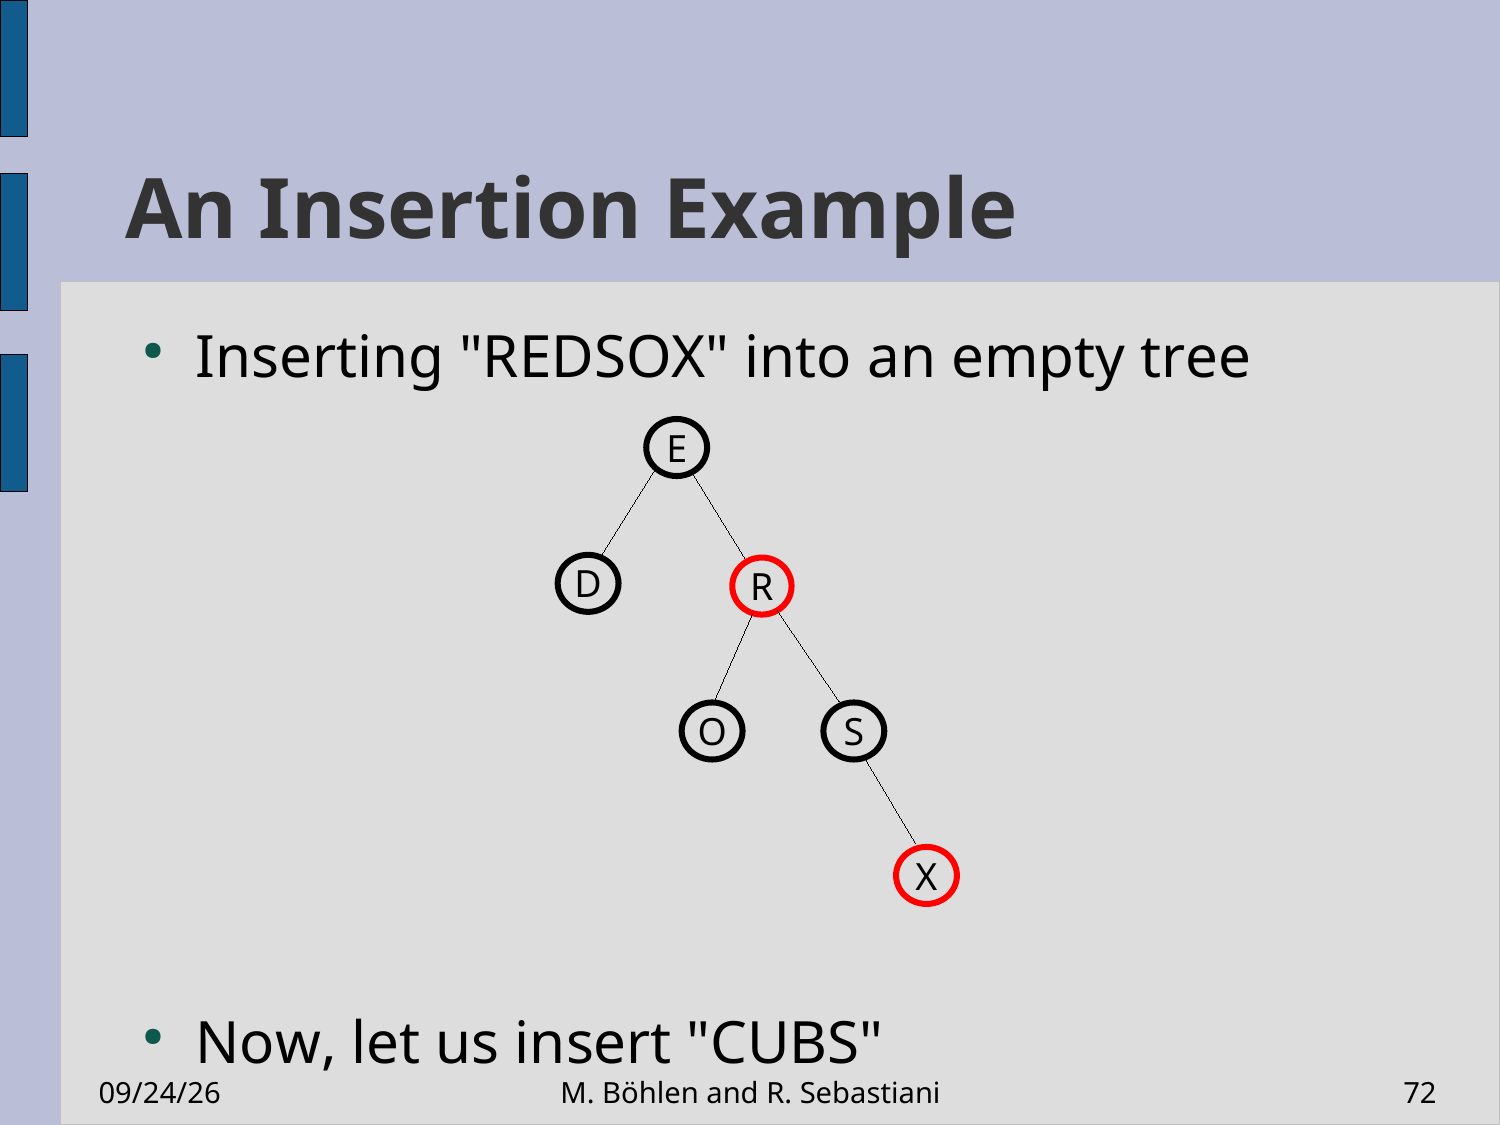

An Insertion Example
# Inserting "REDSOX" into an empty tree
Now, let us insert "CUBS"
E
D
R
O
S
X
M. Böhlen and R. Sebastiani
72